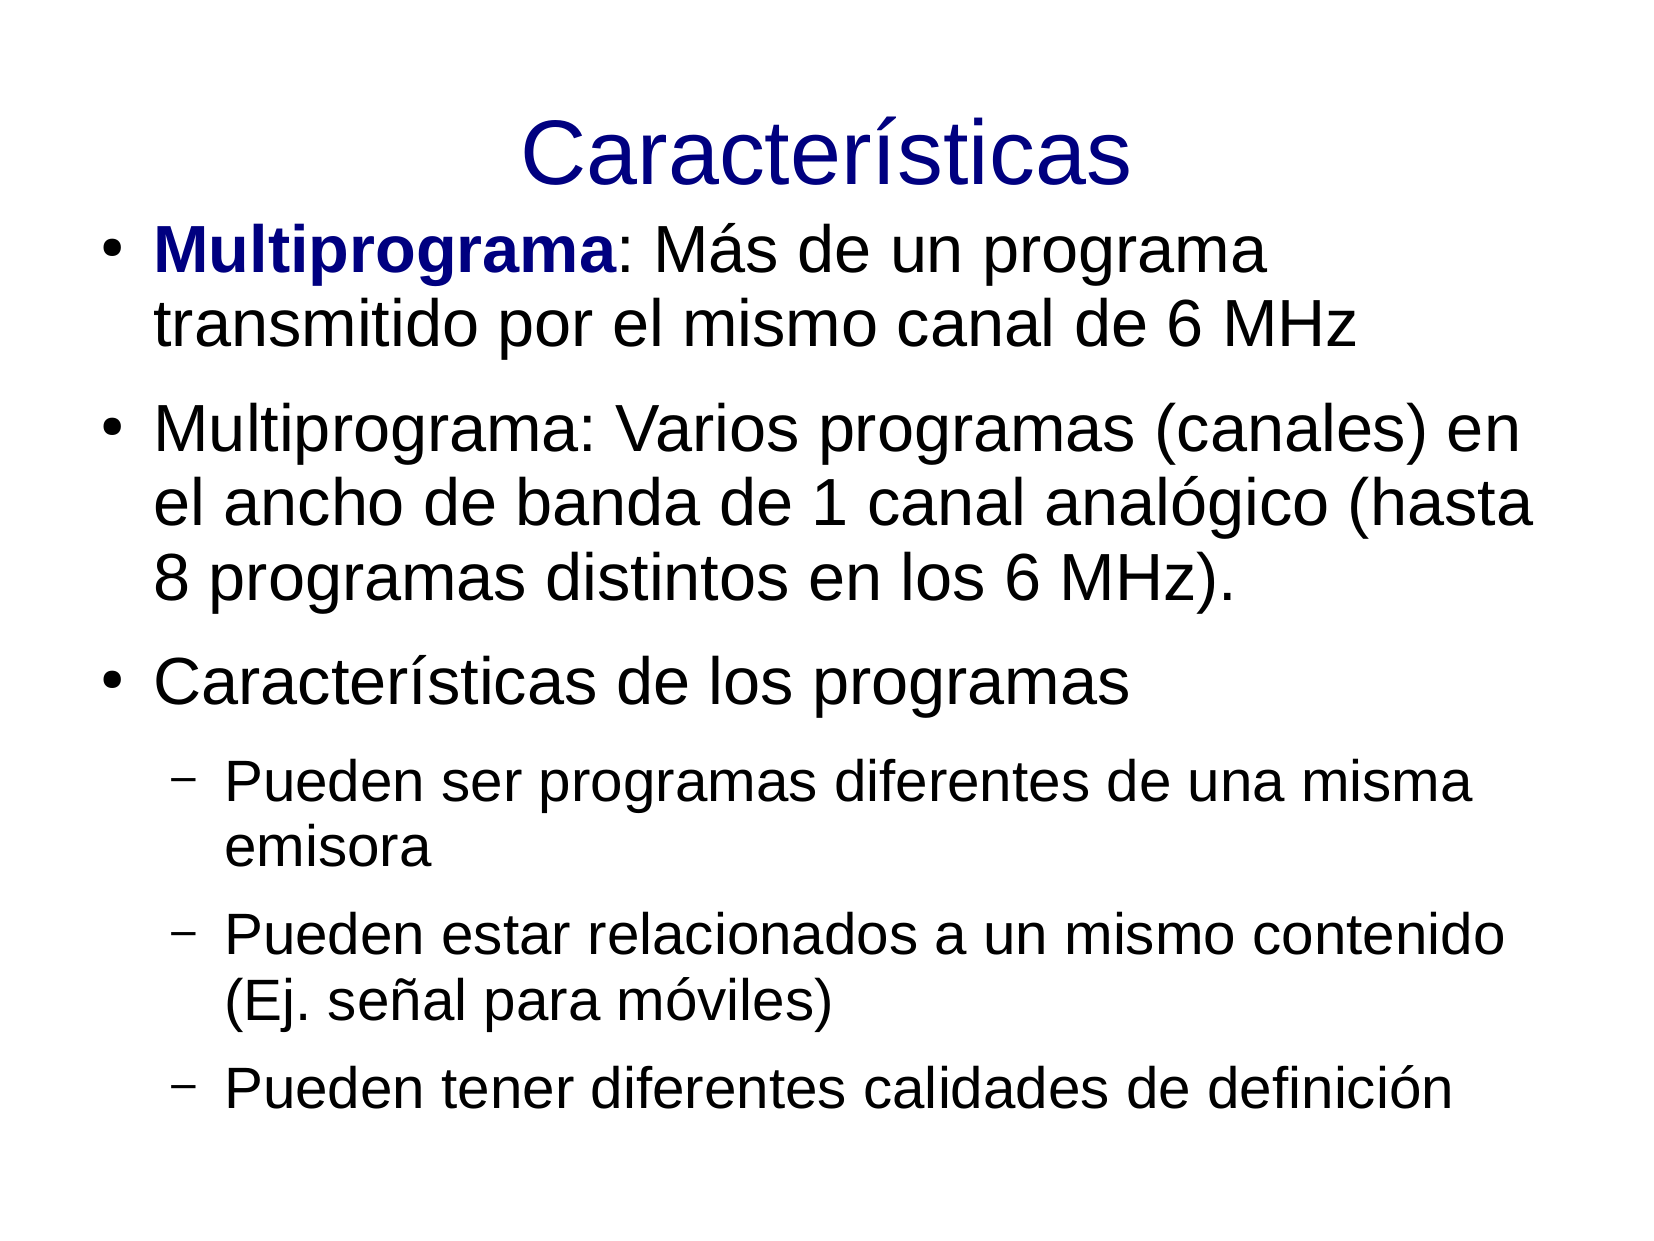

# Características
Multiprograma: Más de un programa transmitido por el mismo canal de 6 MHz
Multiprograma: Varios programas (canales) en el ancho de banda de 1 canal analógico (hasta 8 programas distintos en los 6 MHz).
Características de los programas
Pueden ser programas diferentes de una misma emisora
Pueden estar relacionados a un mismo contenido (Ej. señal para móviles)
Pueden tener diferentes calidades de definición